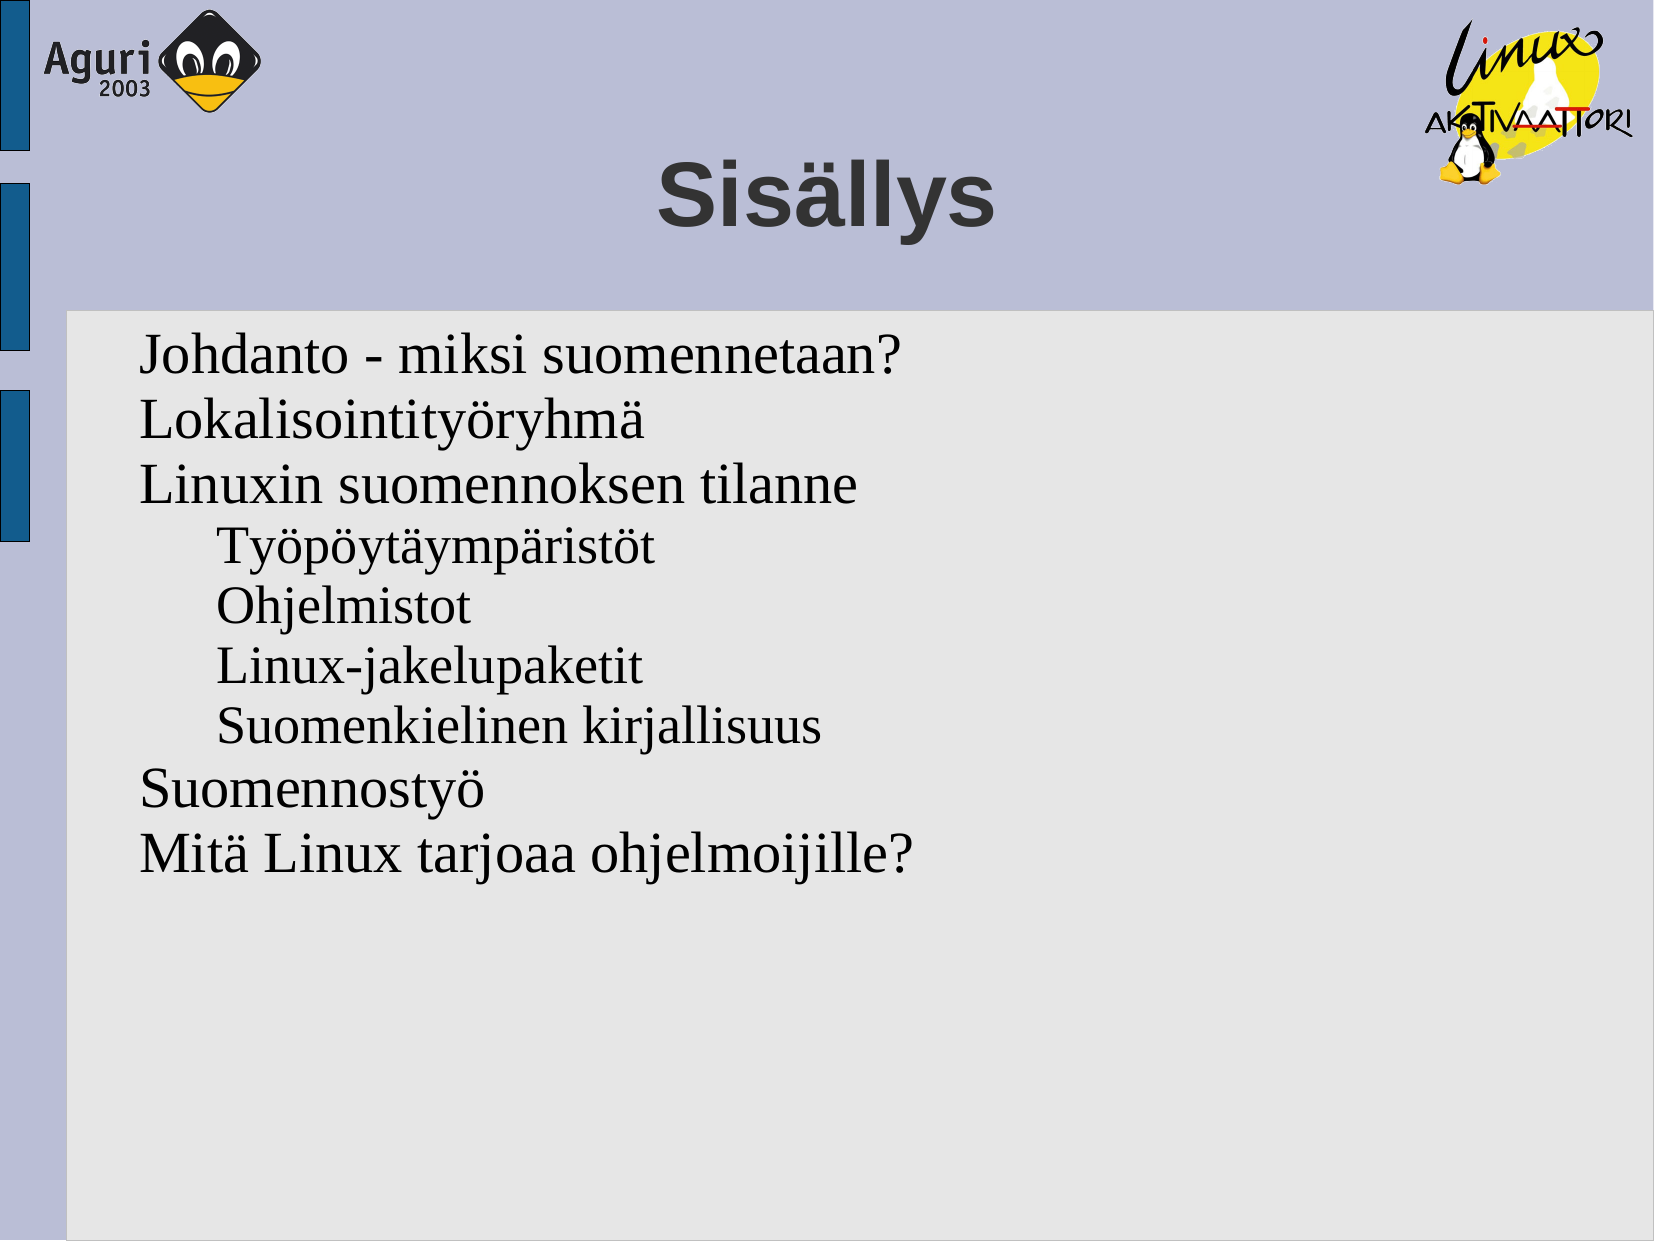

# Sisällys
Johdanto - miksi suomennetaan?
Lokalisointityöryhmä
Linuxin suomennoksen tilanne
Työpöytäympäristöt
Ohjelmistot
Linux-jakelupaketit
Suomenkielinen kirjallisuus
Suomennostyö
Mitä Linux tarjoaa ohjelmoijille?